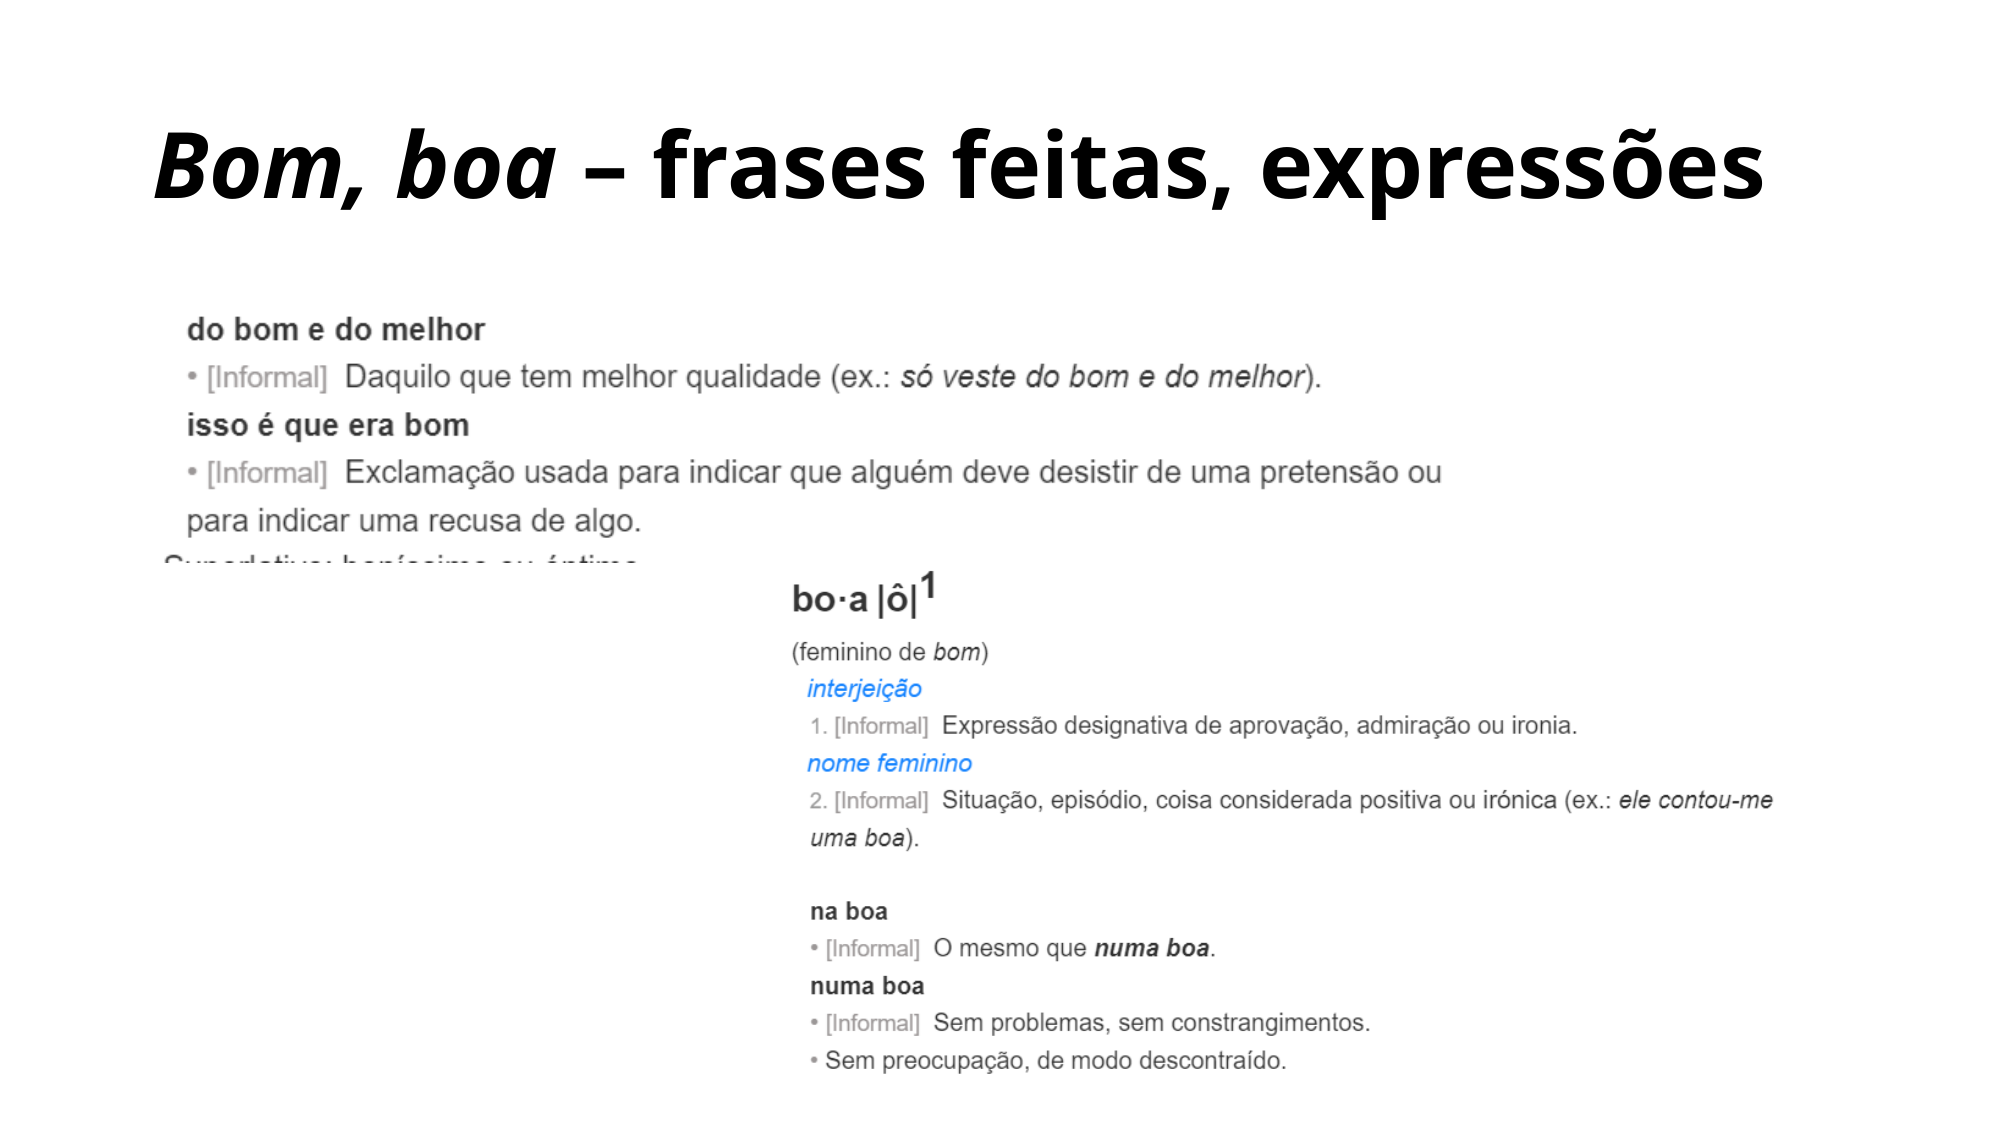

# Bom, boa – frases feitas, expressões